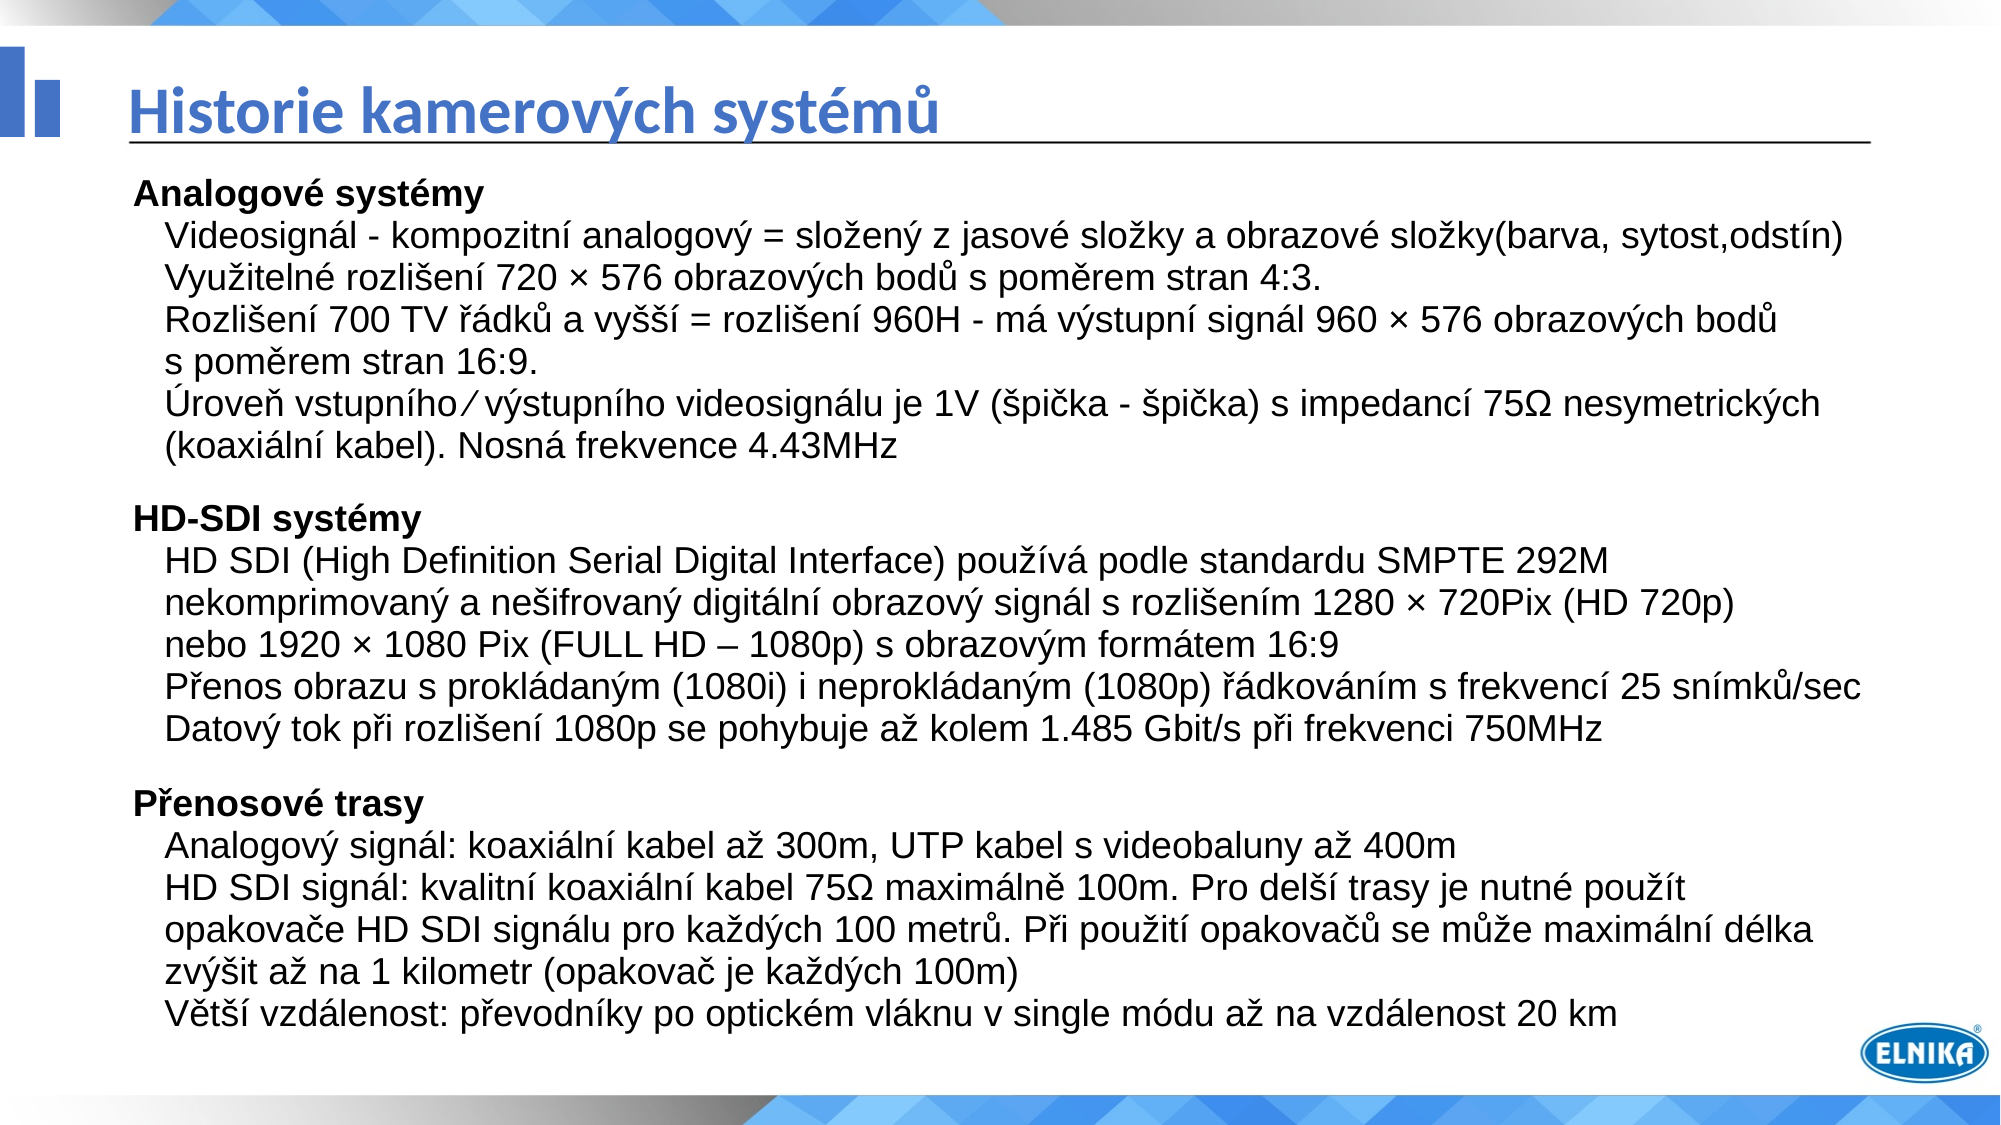

Historie kamerových systémů
Analogové systémy
 Videosignál - kompozitní analogový = složený z jasové složky a obrazové složky(barva, sytost,odstín)
 Využitelné rozlišení 720 × 576 obrazových bodů s poměrem stran 4:3.
 Rozlišení 700 TV řádků a vyšší = rozlišení 960H - má výstupní signál 960 × 576 obrazových bodů
 s poměrem stran 16:9.
 Úroveň vstupního ⁄ výstupního videosignálu je 1V (špička - špička) s impedancí 75Ω nesymetrických (koaxiální kabel). Nosná frekvence 4.43MHz
HD-SDI systémy
 HD SDI (High Definition Serial Digital Interface) používá podle standardu SMPTE 292M nekomprimovaný a nešifrovaný digitální obrazový signál s rozlišením 1280 × 720Pix (HD 720p)
 nebo 1920 × 1080 Pix (FULL HD – 1080p) s obrazovým formátem 16:9
 Přenos obrazu s prokládaným (1080i) i neprokládaným (1080p) řádkováním s frekvencí 25 snímků/sec
 Datový tok při rozlišení 1080p se pohybuje až kolem 1.485 Gbit/s při frekvenci 750MHz
Přenosové trasy
 Analogový signál: koaxiální kabel až 300m, UTP kabel s videobaluny až 400m
 HD SDI signál: kvalitní koaxiální kabel 75Ω maximálně 100m. Pro delší trasy je nutné použít opakovače HD SDI signálu pro každých 100 metrů. Při použití opakovačů se může maximální délka zvýšit až na 1 kilometr (opakovač je každých 100m)
 Větší vzdálenost: převodníky po optickém vláknu v single módu až na vzdálenost 20 km